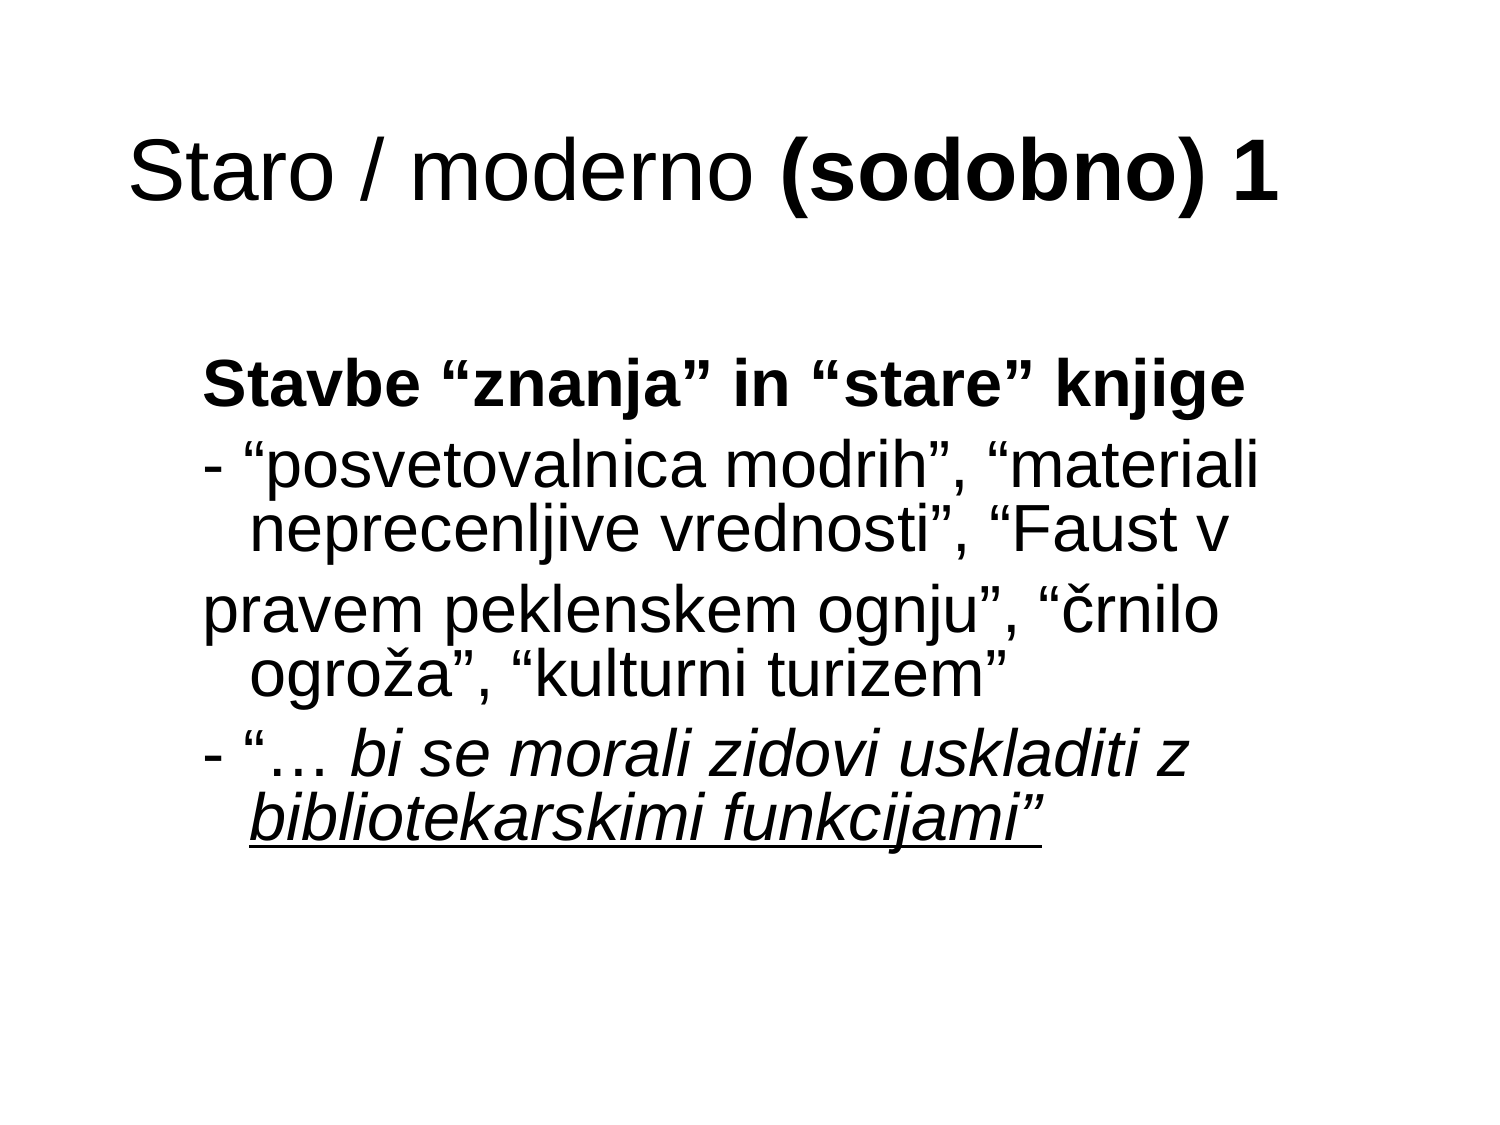

# Staro / moderno (sodobno) 1
Stavbe “znanja” in “stare” knjige
- “posvetovalnica modrih”, “materiali neprecenljive vrednosti”, “Faust v
pravem peklenskem ognju”, “črnilo ogroža”, “kulturni turizem”
- “… bi se morali zidovi uskladiti z bibliotekarskimi funkcijami”
Primoz Juznic, BINK, FF, Univerza v Ljubljani